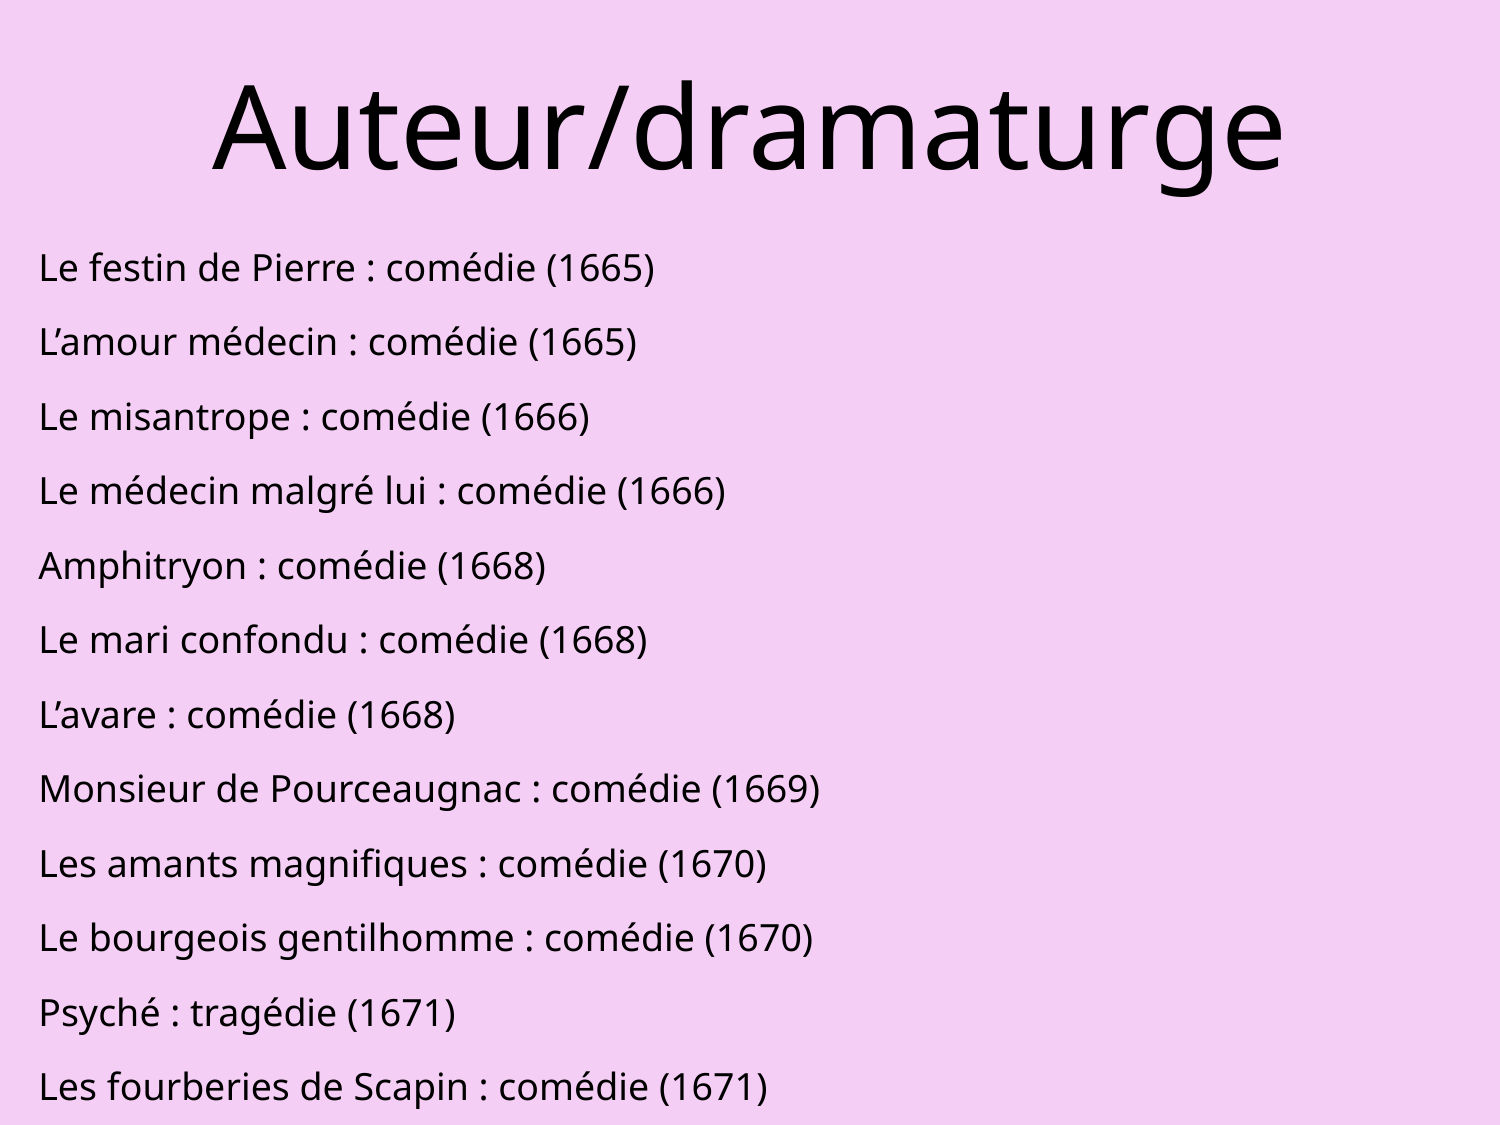

# Auteur/dramaturge
Le festin de Pierre : comédie (1665)
L’amour médecin : comédie (1665)
Le misantrope : comédie (1666)
Le médecin malgré lui : comédie (1666)
Amphitryon : comédie (1668)
Le mari confondu : comédie (1668)
L’avare : comédie (1668)
Monsieur de Pourceaugnac : comédie (1669)
Les amants magnifiques : comédie (1670)
Le bourgeois gentilhomme : comédie (1670)
Psyché : tragédie (1671)
Les fourberies de Scapin : comédie (1671)